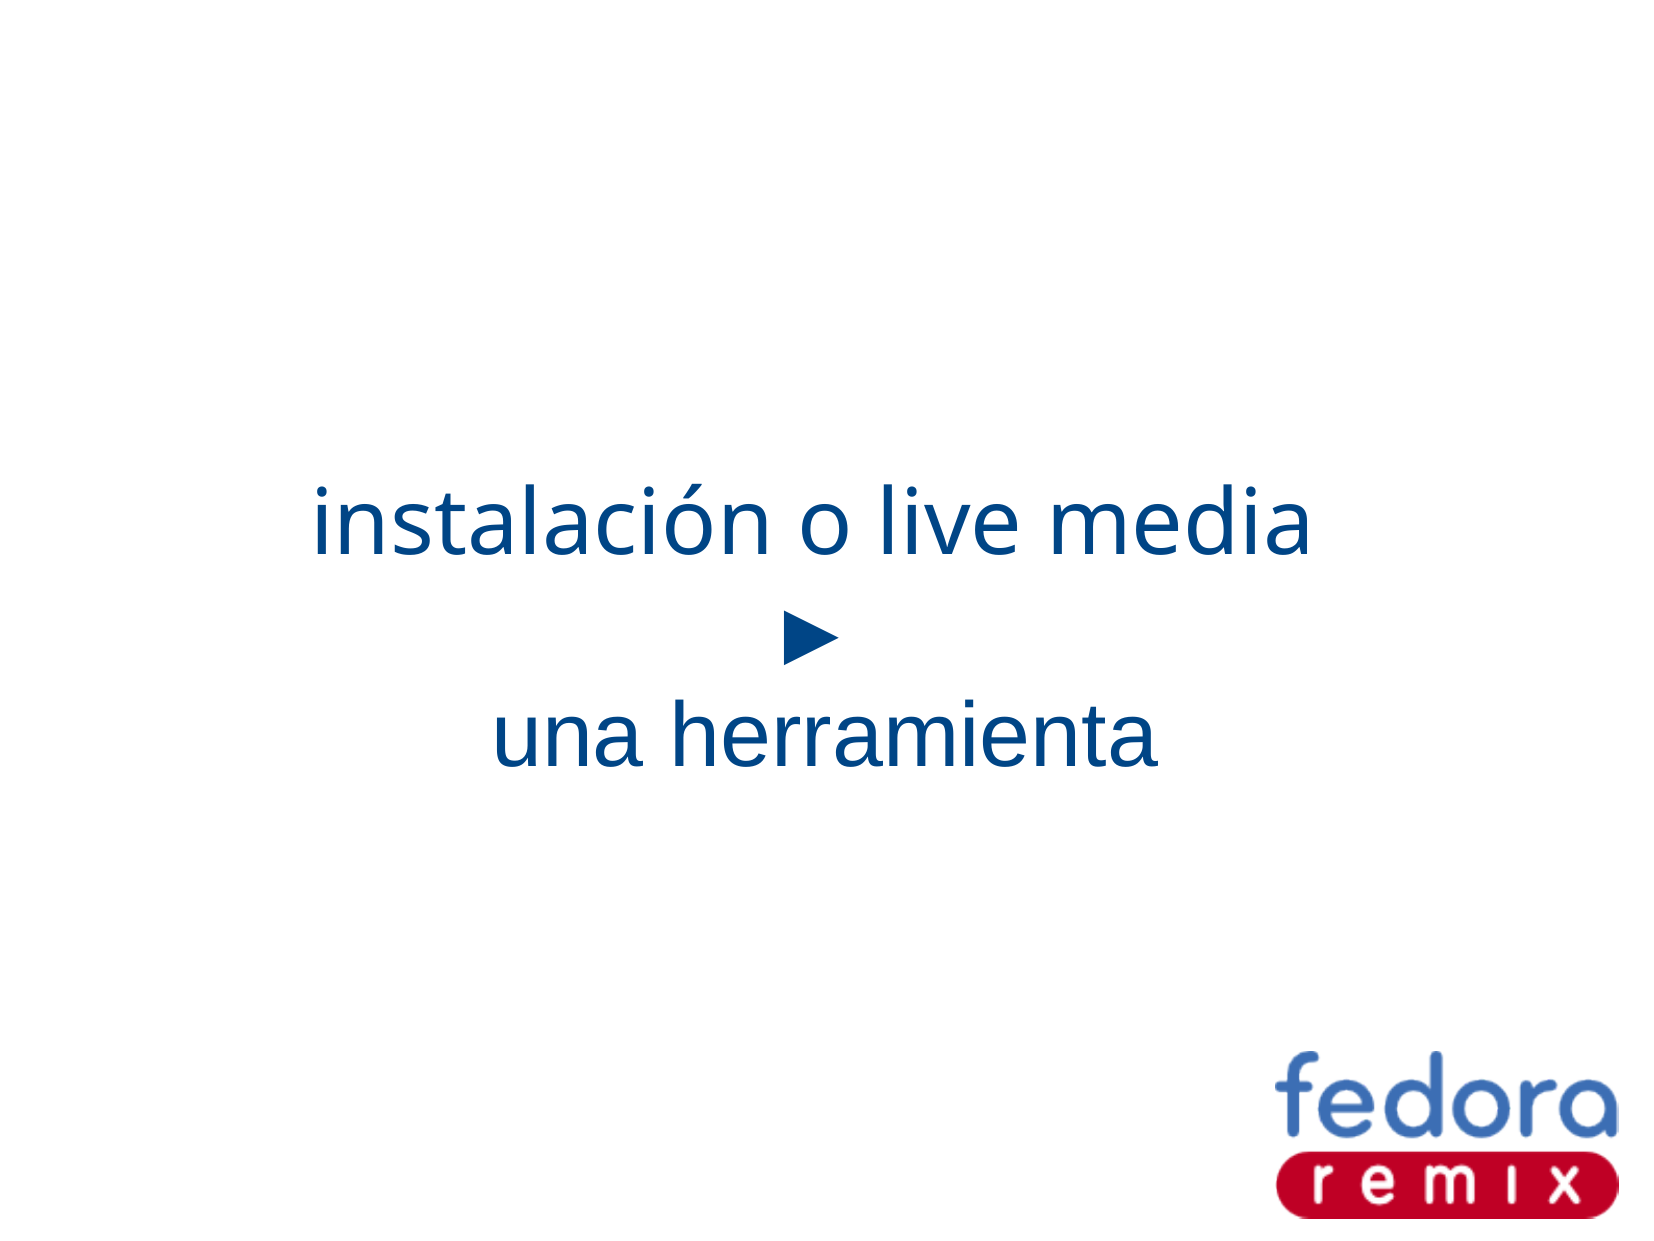

instalación o live media
►
una herramienta